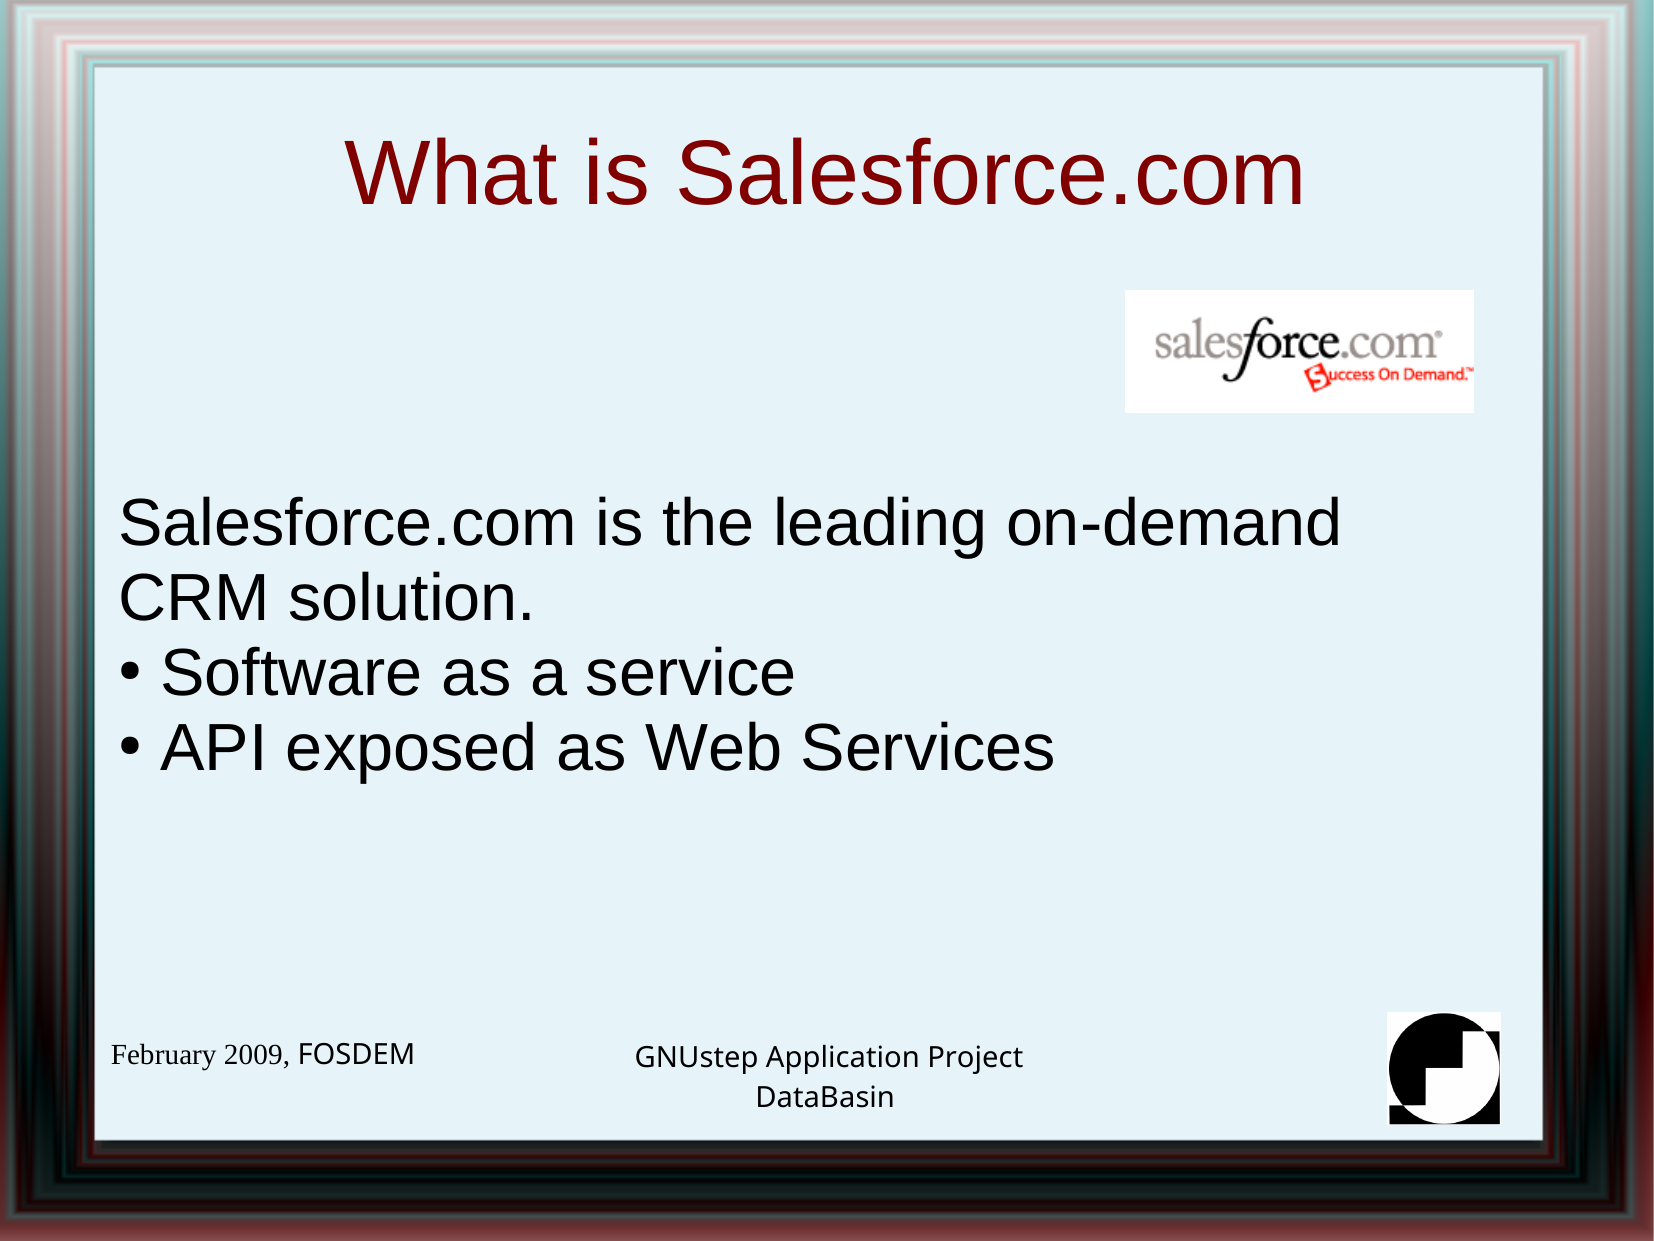

# What is Salesforce.com
Salesforce.com is the leading on-demand CRM solution.
 Software as a service
 API exposed as Web Services